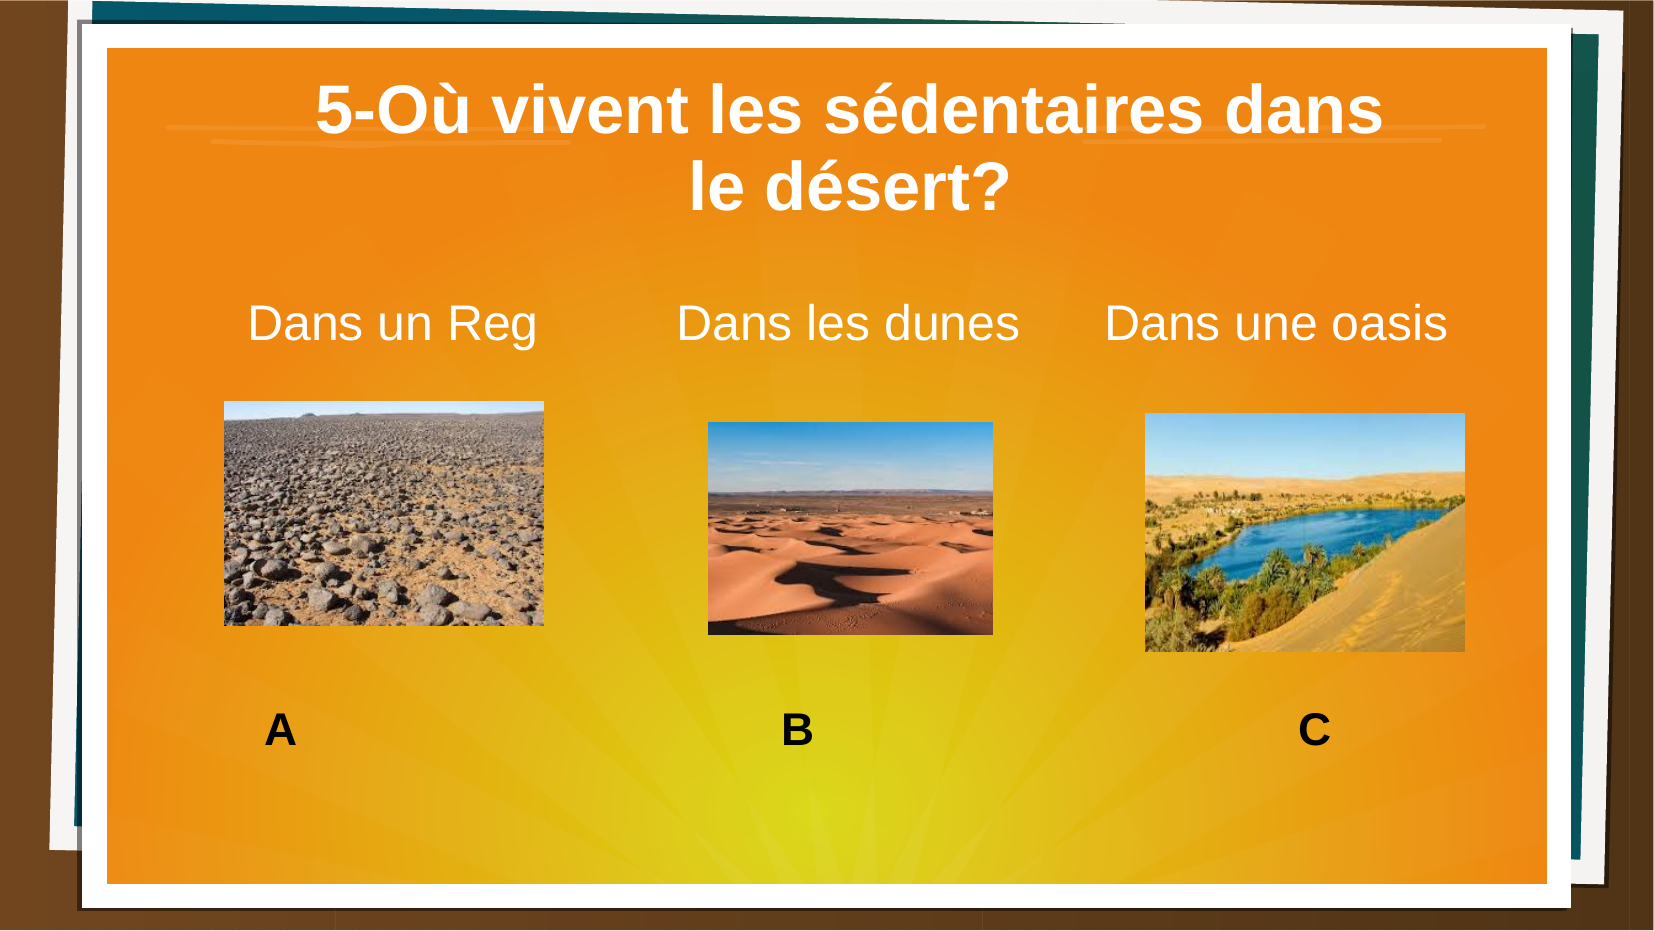

# 5-Où vivent les sédentaires dans le désert?
 Dans un Reg		Dans les dunes Dans une oasis
A							B							C